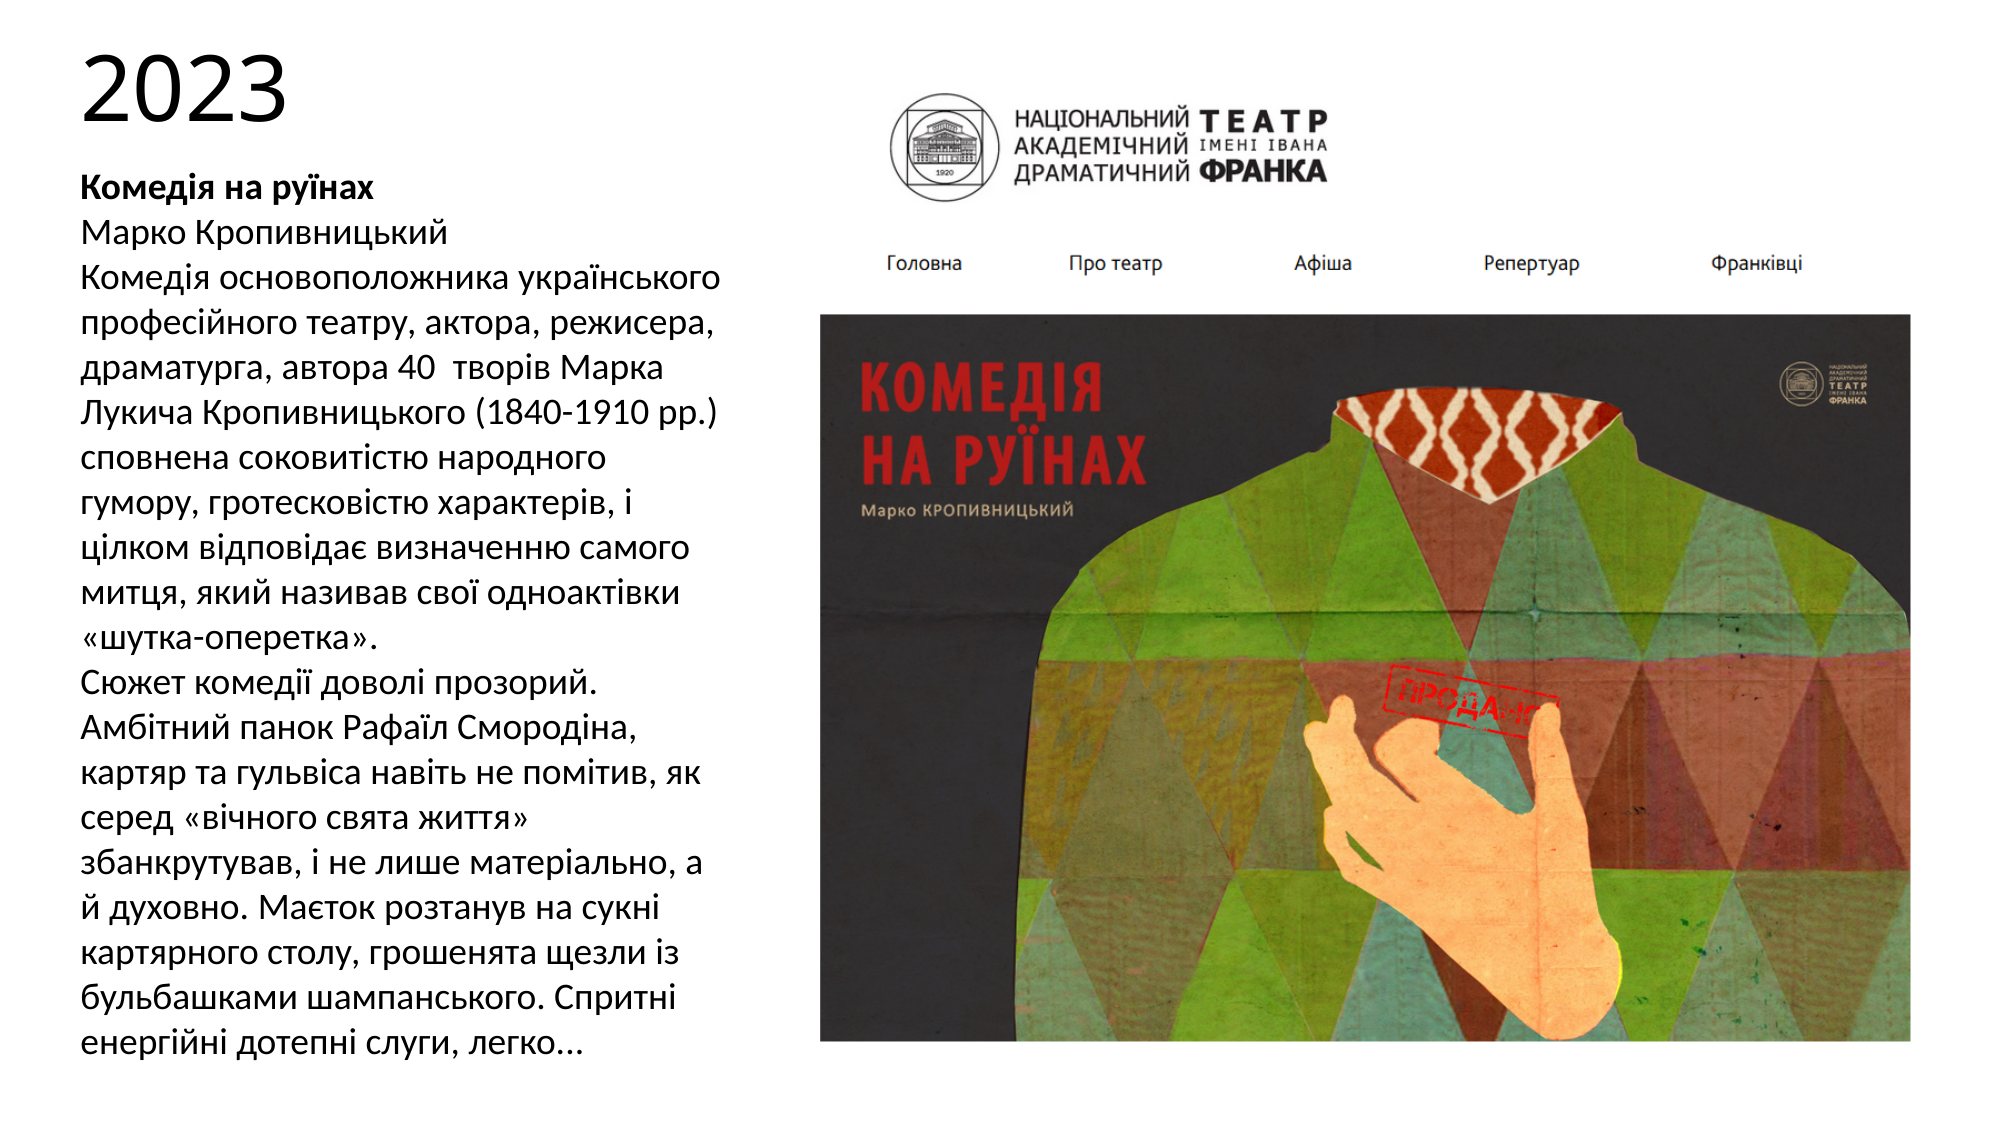

# 2023
Комедія на руїнах
Марко Кропивницький
Комедія основоположника українського професійного театру, актора, режисера, драматурга, автора 40  творів Марка Лукича Кропивницького (1840-1910 рр.) сповнена соковитістю народного гумору, гротесковістю характерів, і цілком відповідає визначенню самого митця, який називав свої одноактівки «шутка-оперетка».
Сюжет комедії доволі прозорий. Амбітний панок Рафаїл Смородіна, картяр та гульвіса навіть не помітив, як серед «вічного свята життя» збанкрутував, і не лише матеріально, а й духовно. Маєток розтанув на сукні картярного столу, грошенята щезли із бульбашками шампанського. Спритні енергійні дотепні слуги, легко...